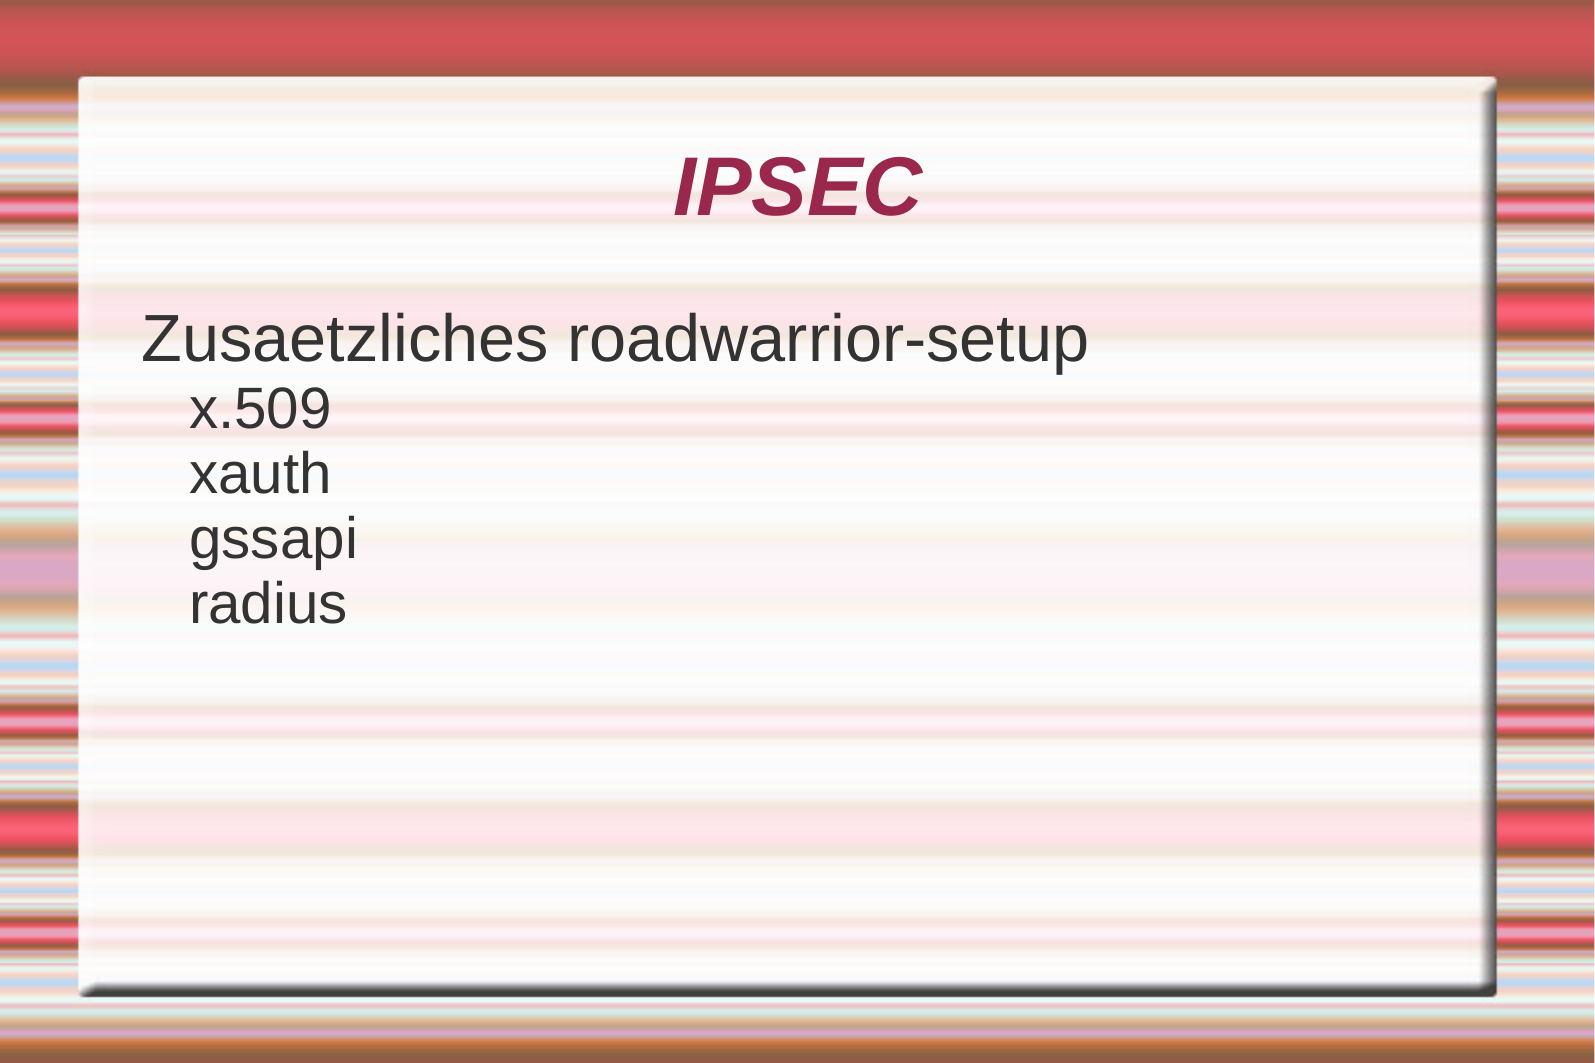

# IPSEC
Zusaetzliches roadwarrior-setup
x.509
xauth
gssapi
radius